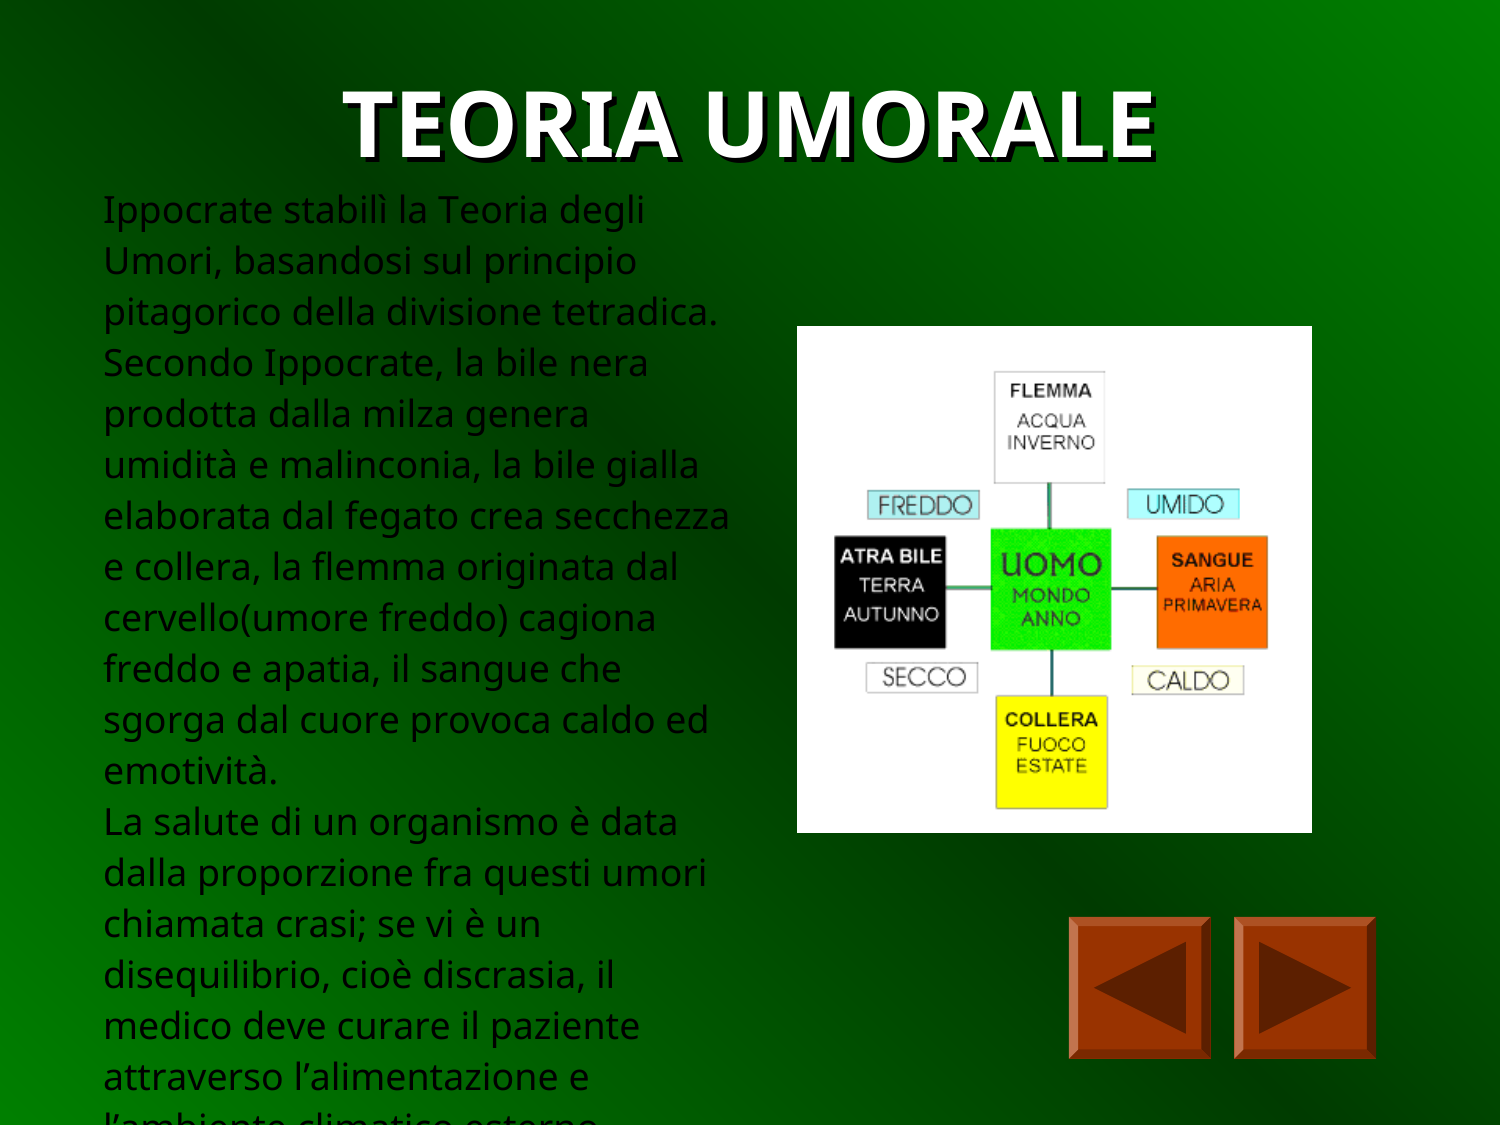

# TEORIA UMORALE
Ippocrate stabilì la Teoria degli Umori, basandosi sul principio pitagorico della divisione tetradica. Secondo Ippocrate, la bile nera prodotta dalla milza genera umidità e malinconia, la bile gialla elaborata dal fegato crea secchezza e collera, la flemma originata dal cervello(umore freddo) cagiona freddo e apatia, il sangue che sgorga dal cuore provoca caldo ed emotività.
La salute di un organismo è data dalla proporzione fra questi umori chiamata crasi; se vi è un disequilibrio, cioè discrasia, il medico deve curare il paziente attraverso l’alimentazione e l’ambiente climatico esterno.